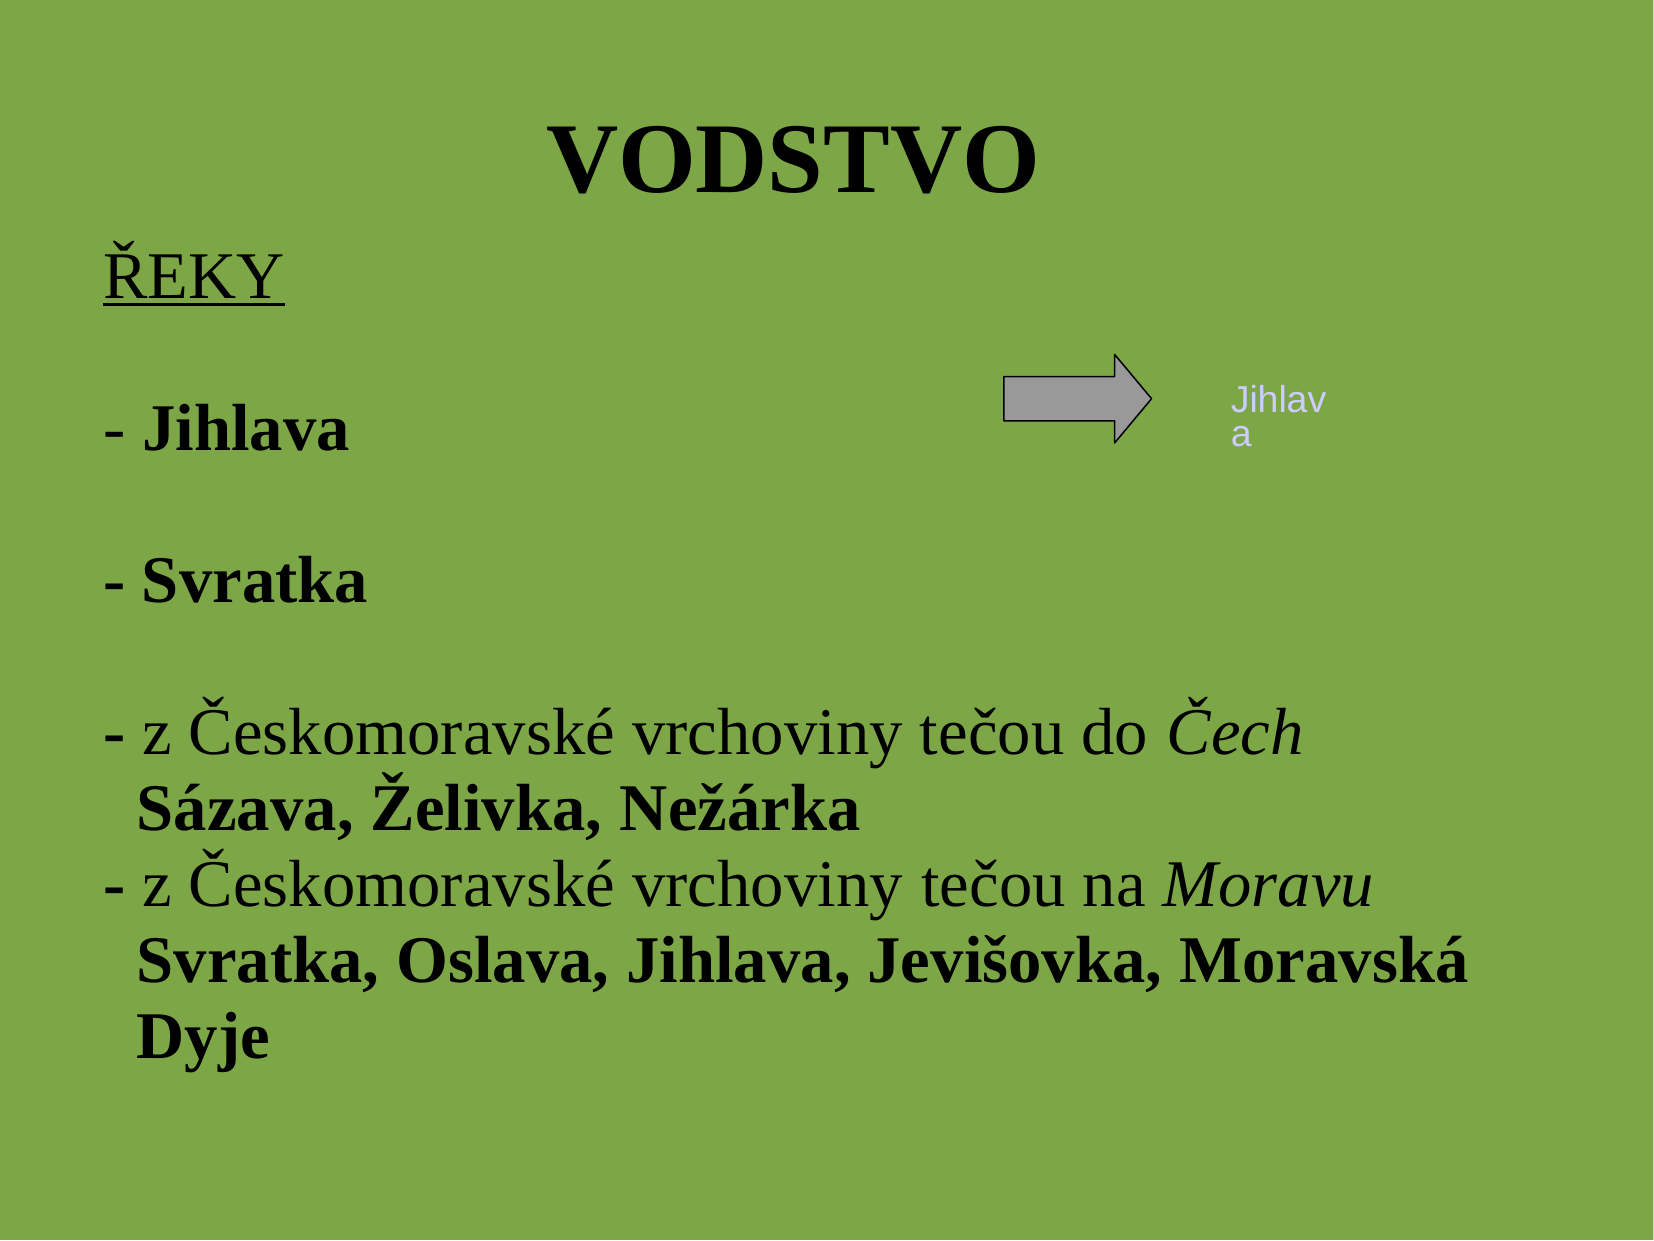

VODSTVO
ŘEKY
- Jihlava
- Svratka
- z Českomoravské vrchoviny tečou do Čech
 Sázava, Želivka, Nežárka
- z Českomoravské vrchoviny tečou na Moravu
 Svratka, Oslava, Jihlava, Jevišovka, Moravská
 Dyje
Jihlava